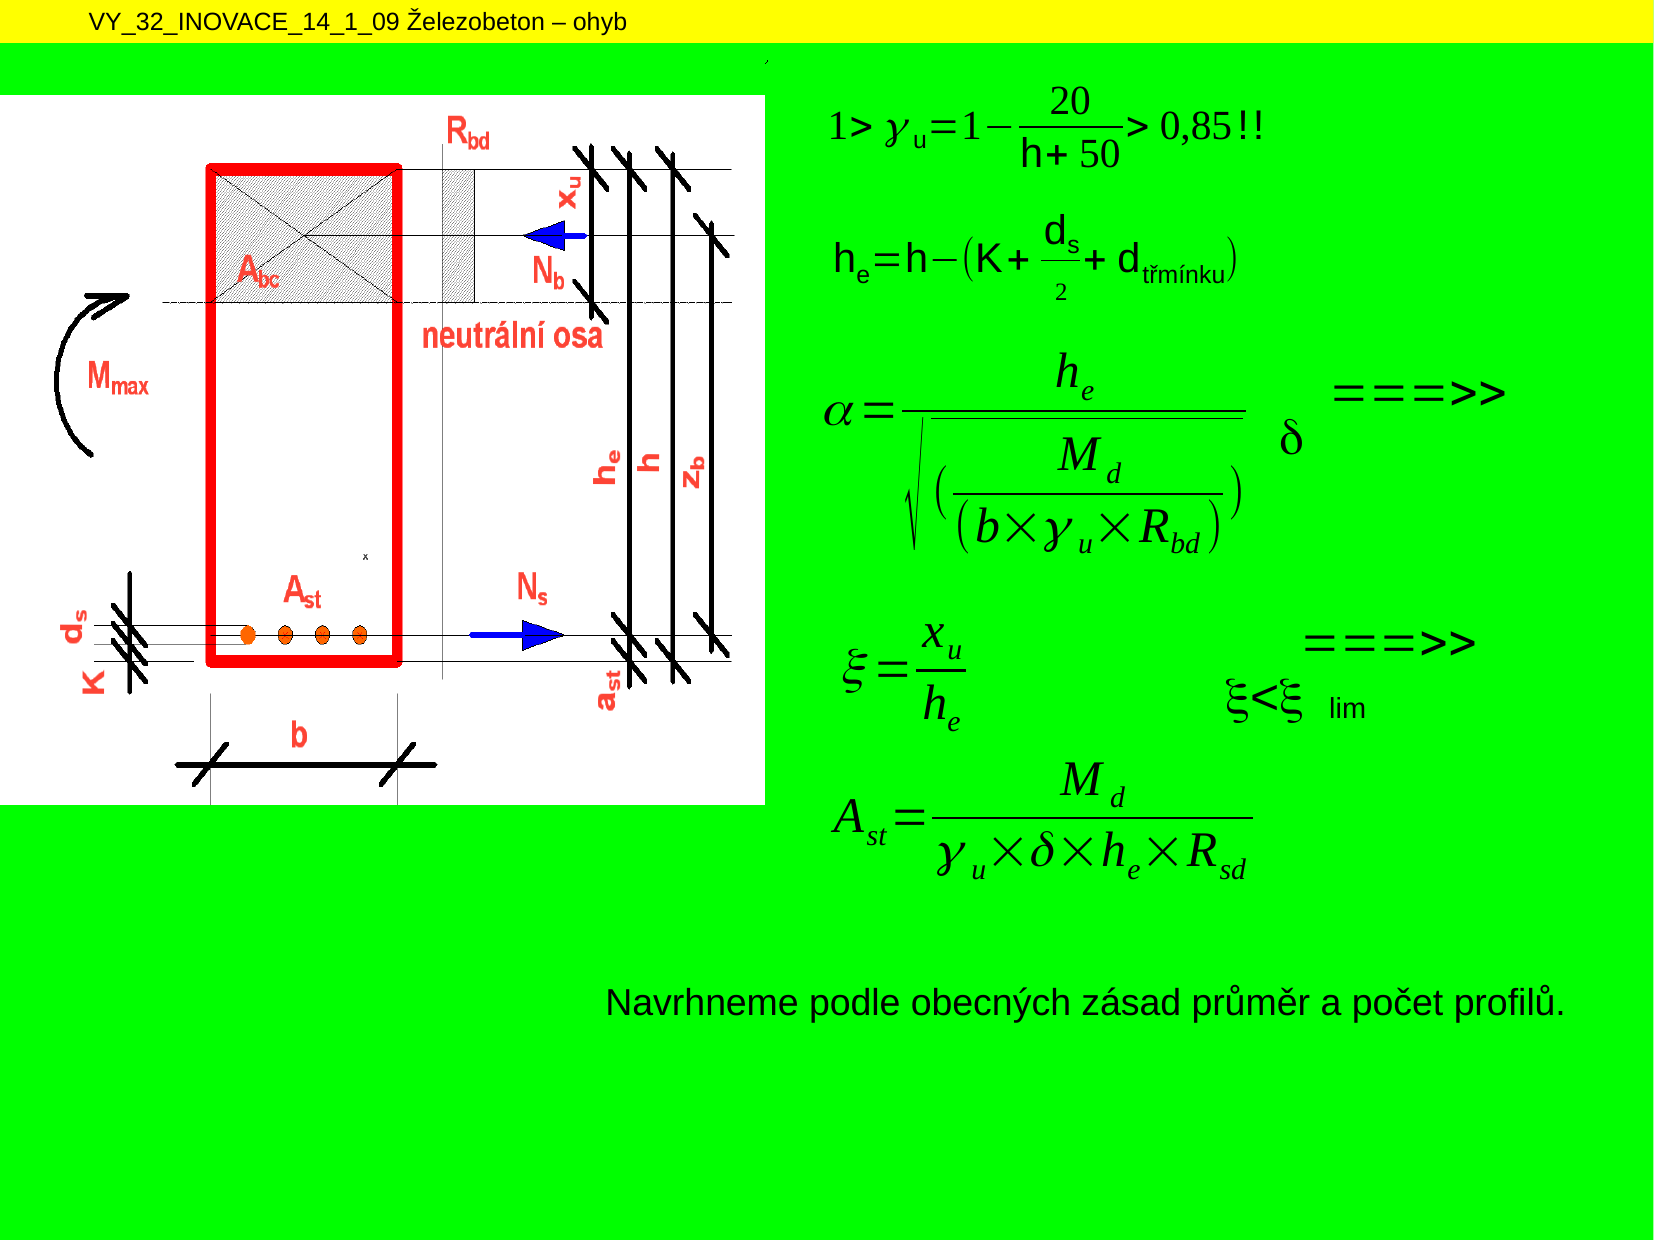

VY_32_INOVACE_14_1_09 Železobeton – ohyb
 ===>> d
 ===>> x<x lim
Navrhneme podle obecných zásad průměr a počet profilů.